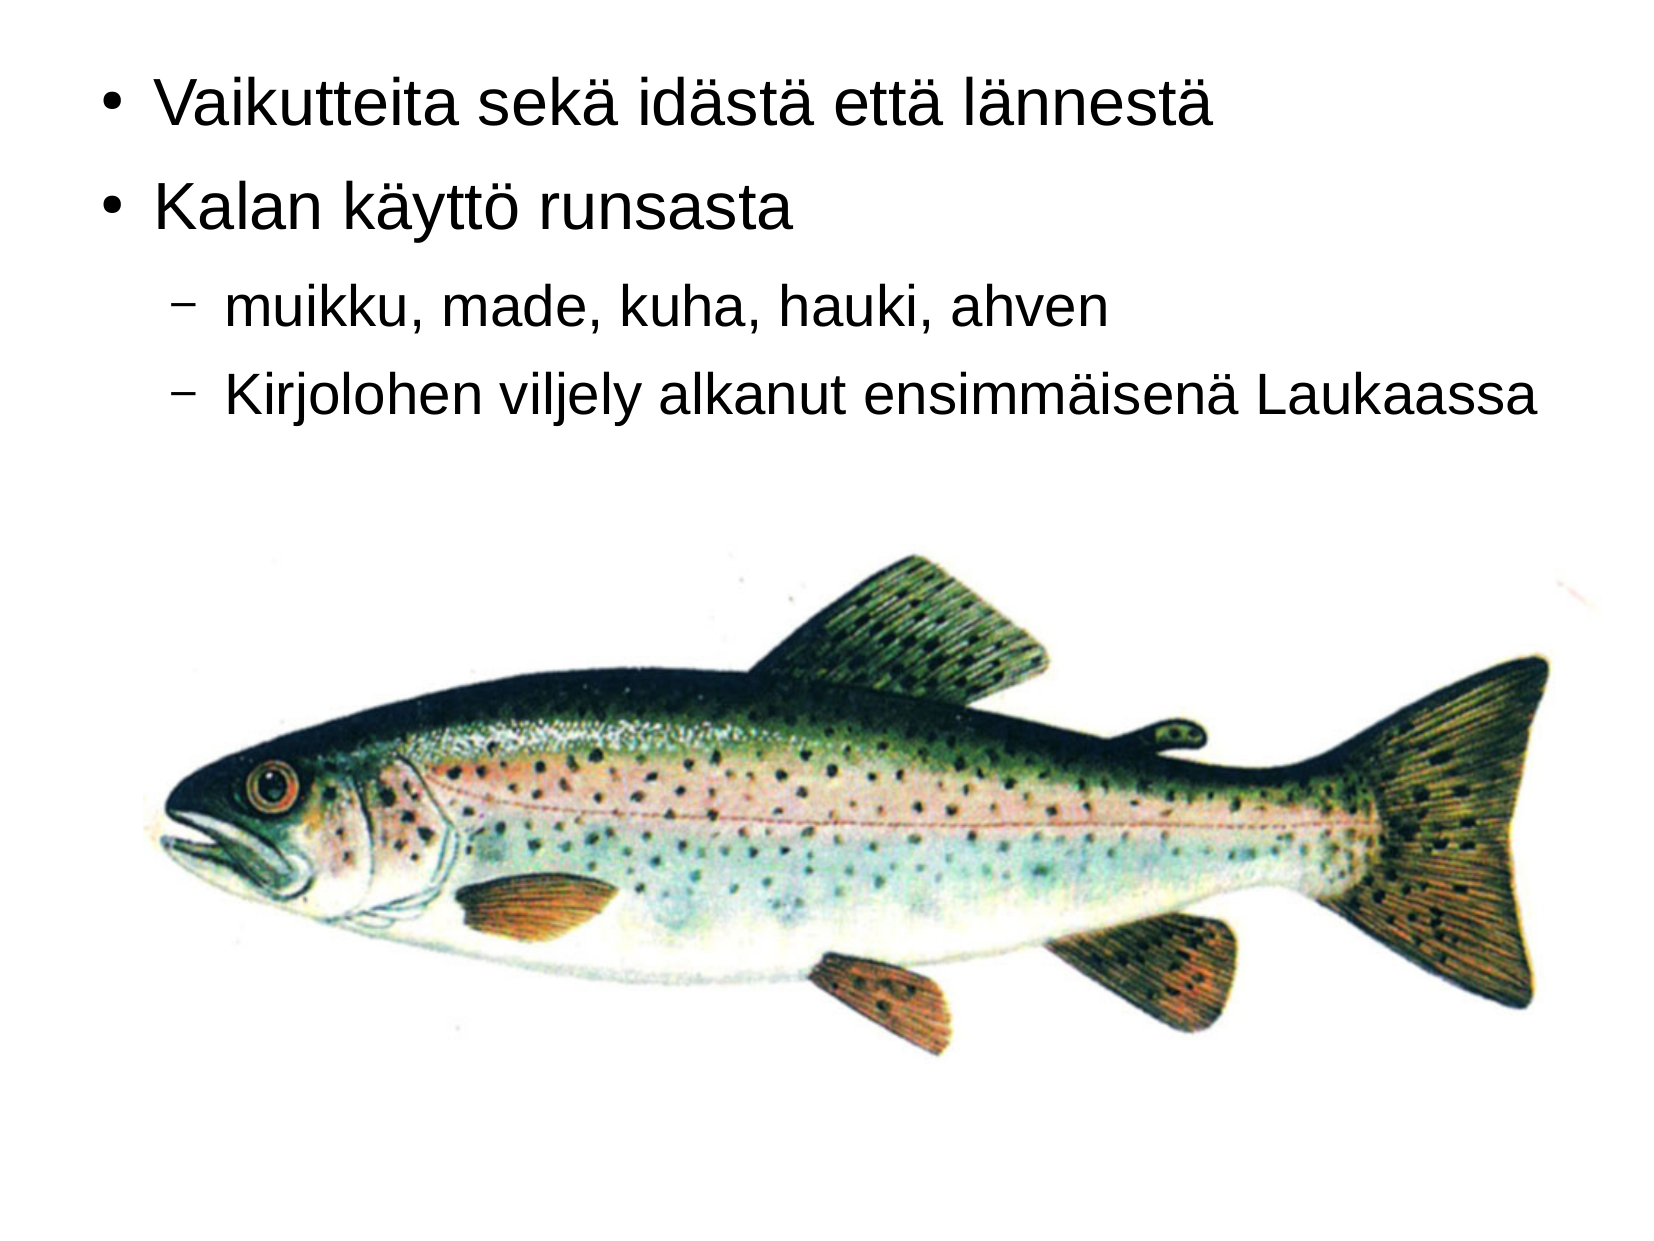

# Vaikutteita sekä idästä että lännestä
Kalan käyttö runsasta
muikku, made, kuha, hauki, ahven
Kirjolohen viljely alkanut ensimmäisenä Laukaassa